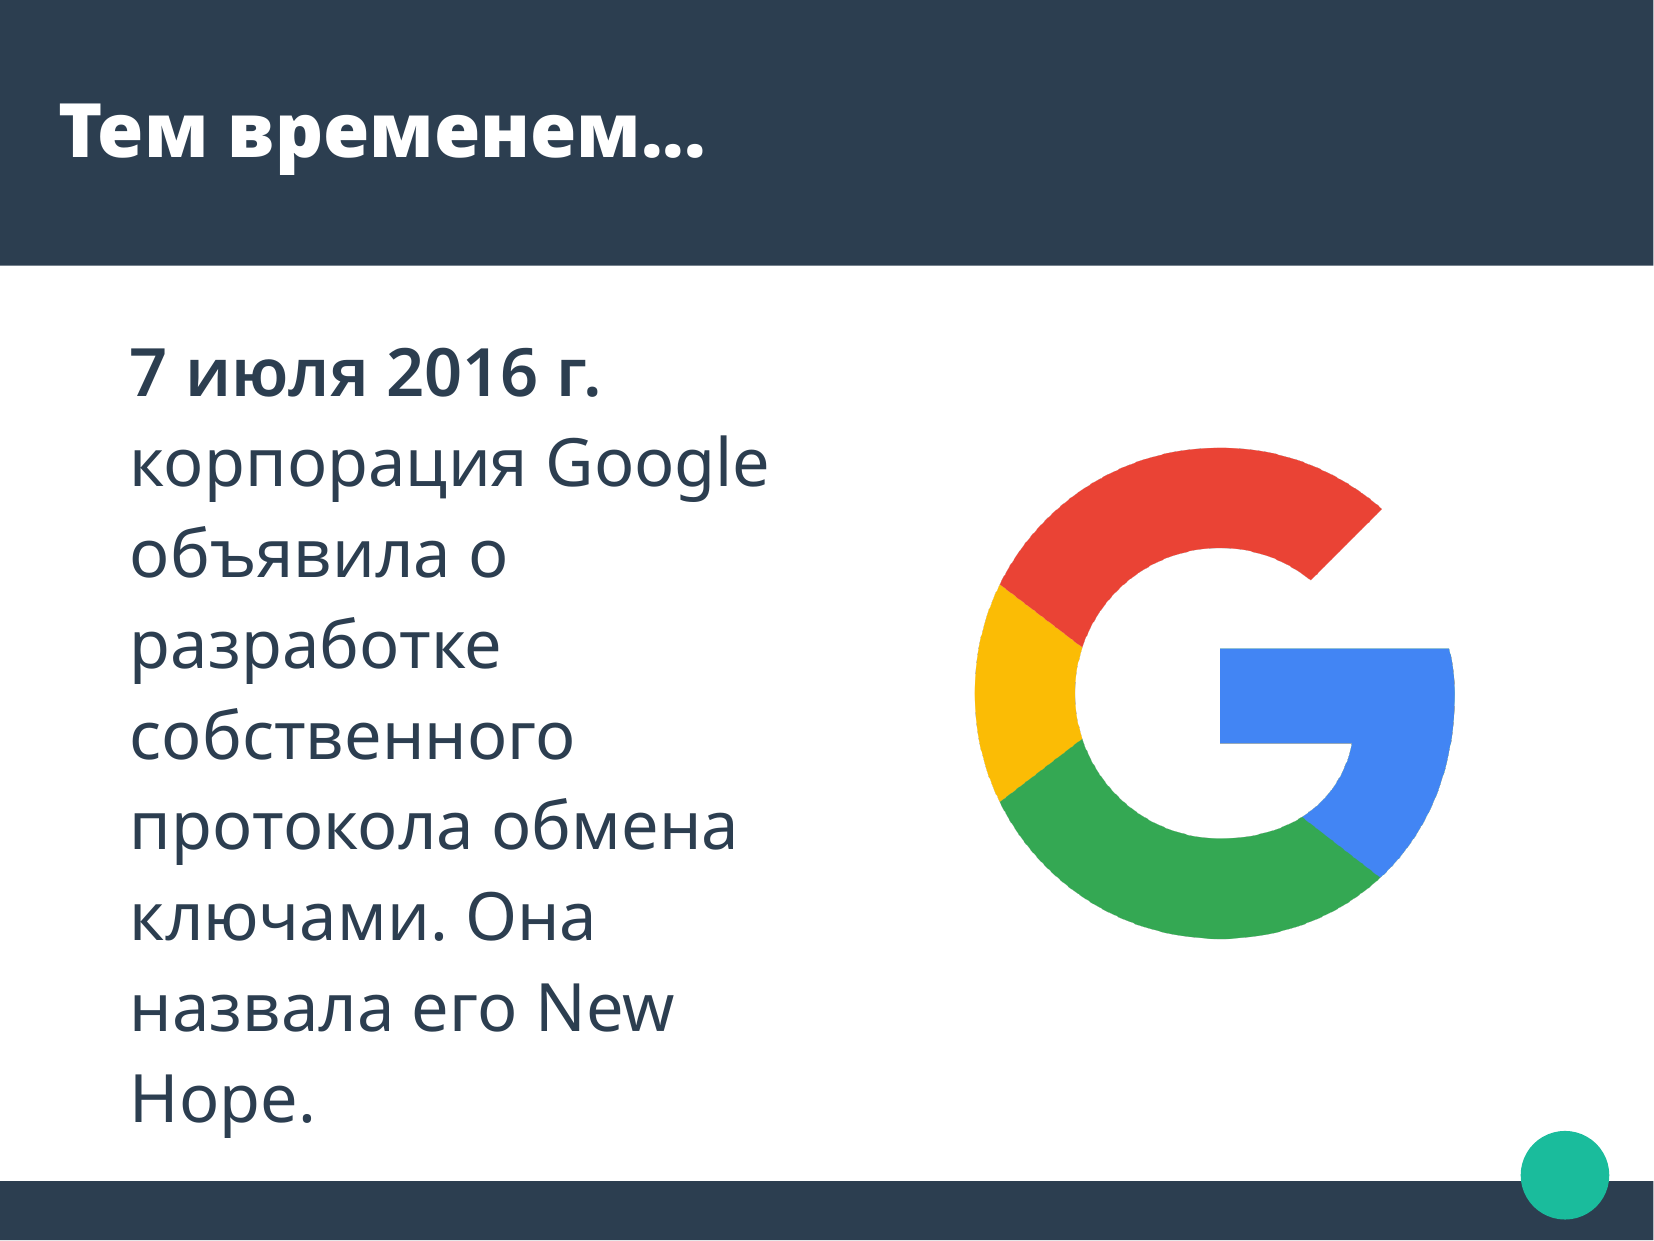

# Тем временем...
7 июля 2016 г. корпорация Google объявила о разработке собственного протокола обмена ключами. Она назвала его New Hope.